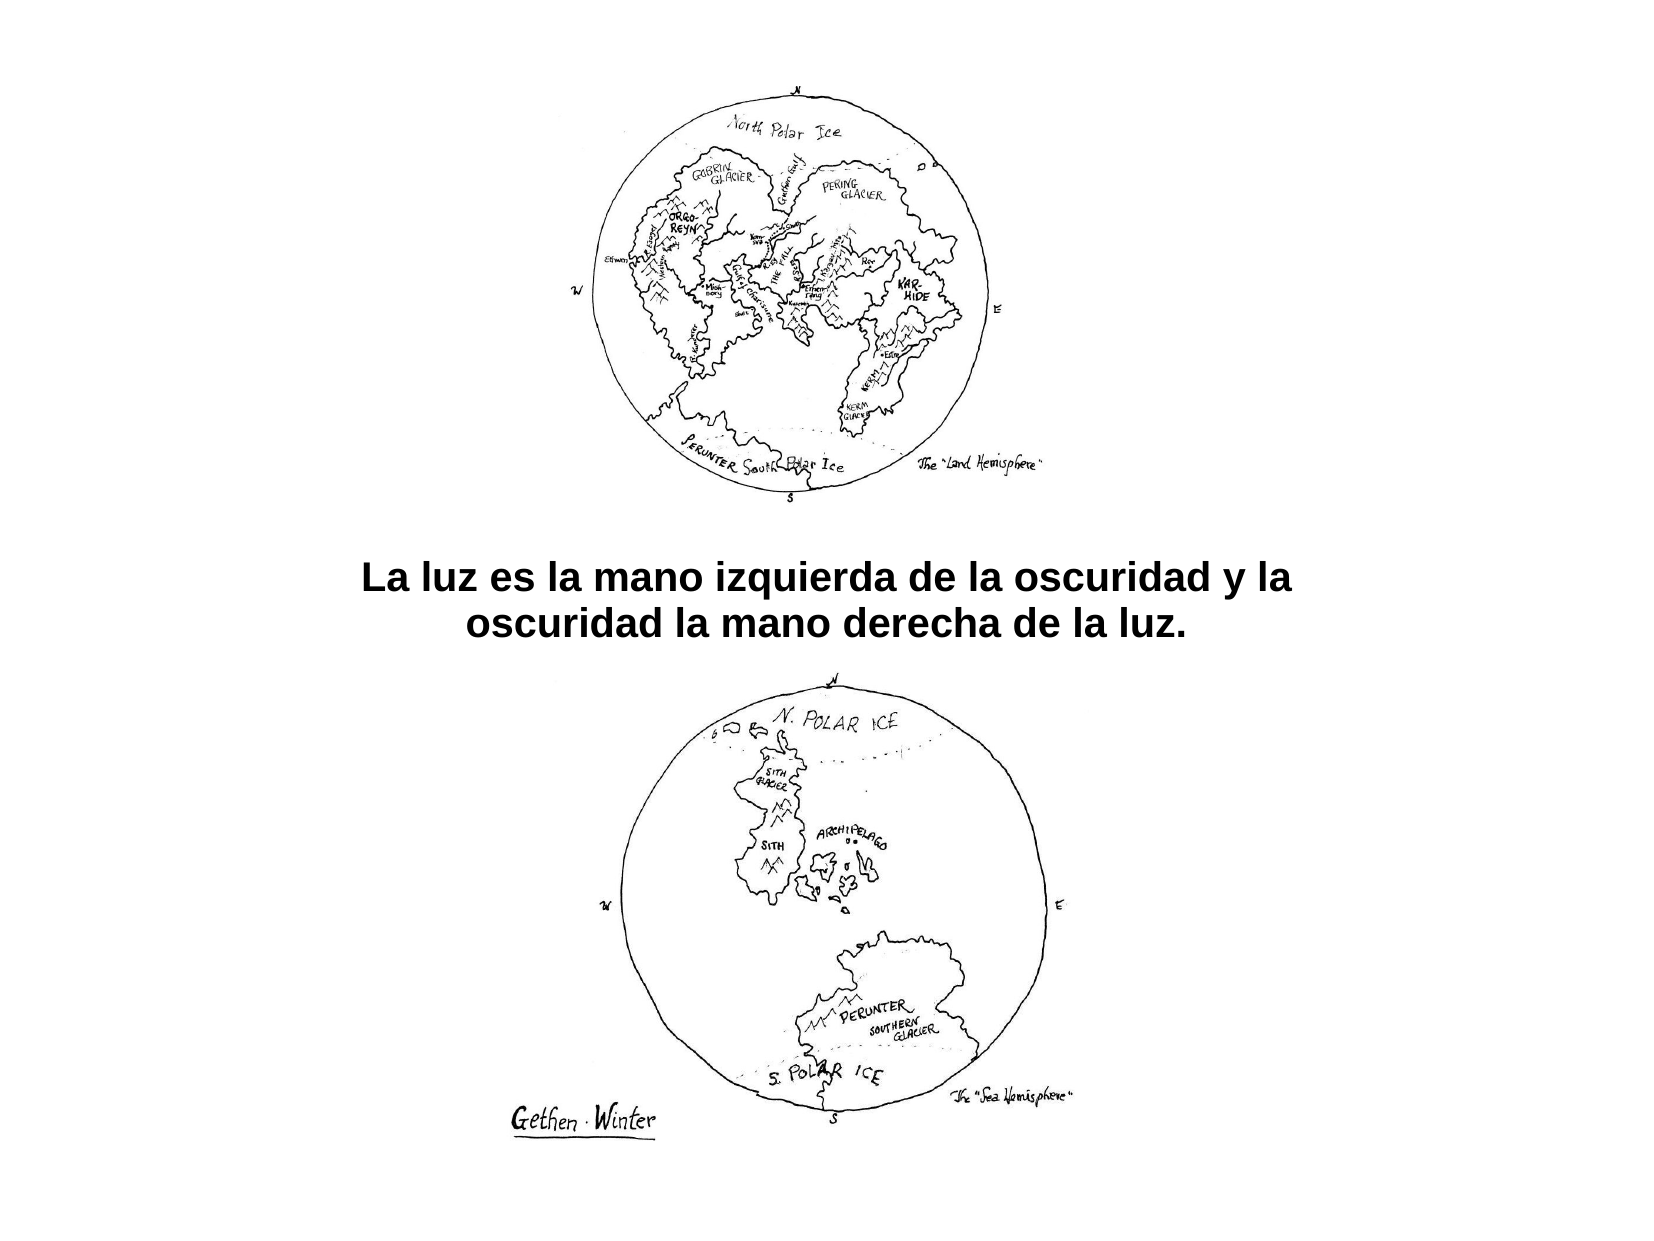

La luz es la mano izquierda de la oscuridad y la oscuridad la mano derecha de la luz.